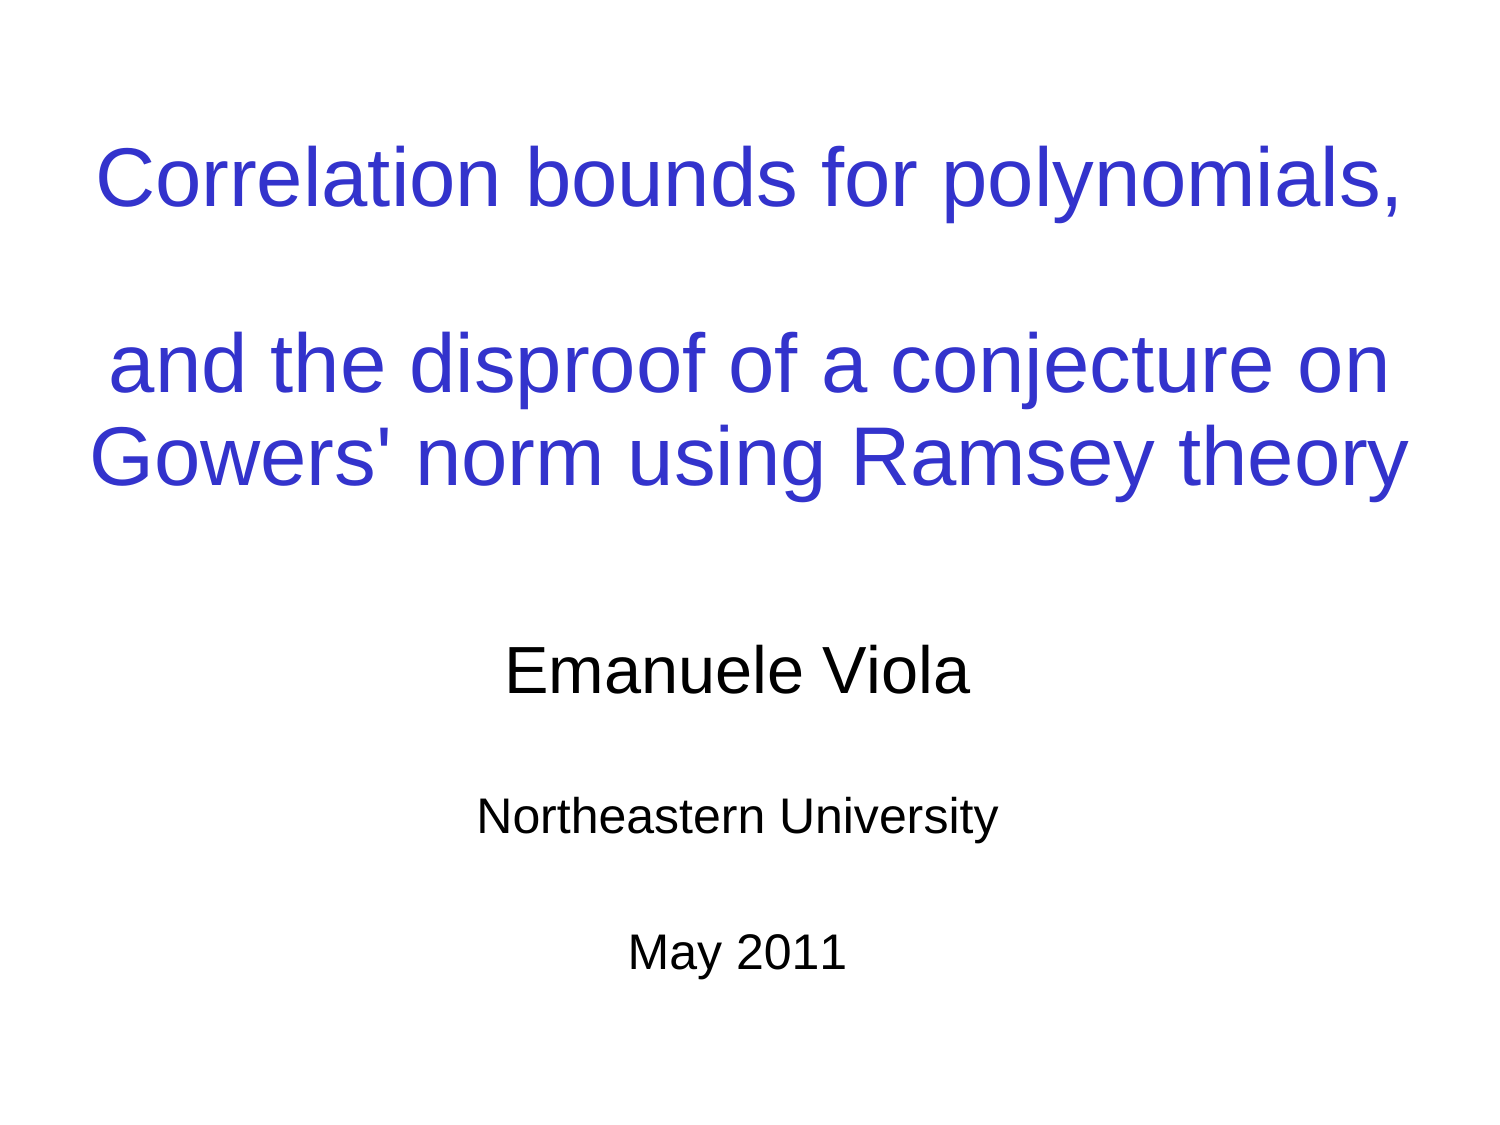

# Correlation bounds for polynomials, and the disproof of a conjecture on Gowers' norm using Ramsey theory
Emanuele Viola
Northeastern University
May 2011